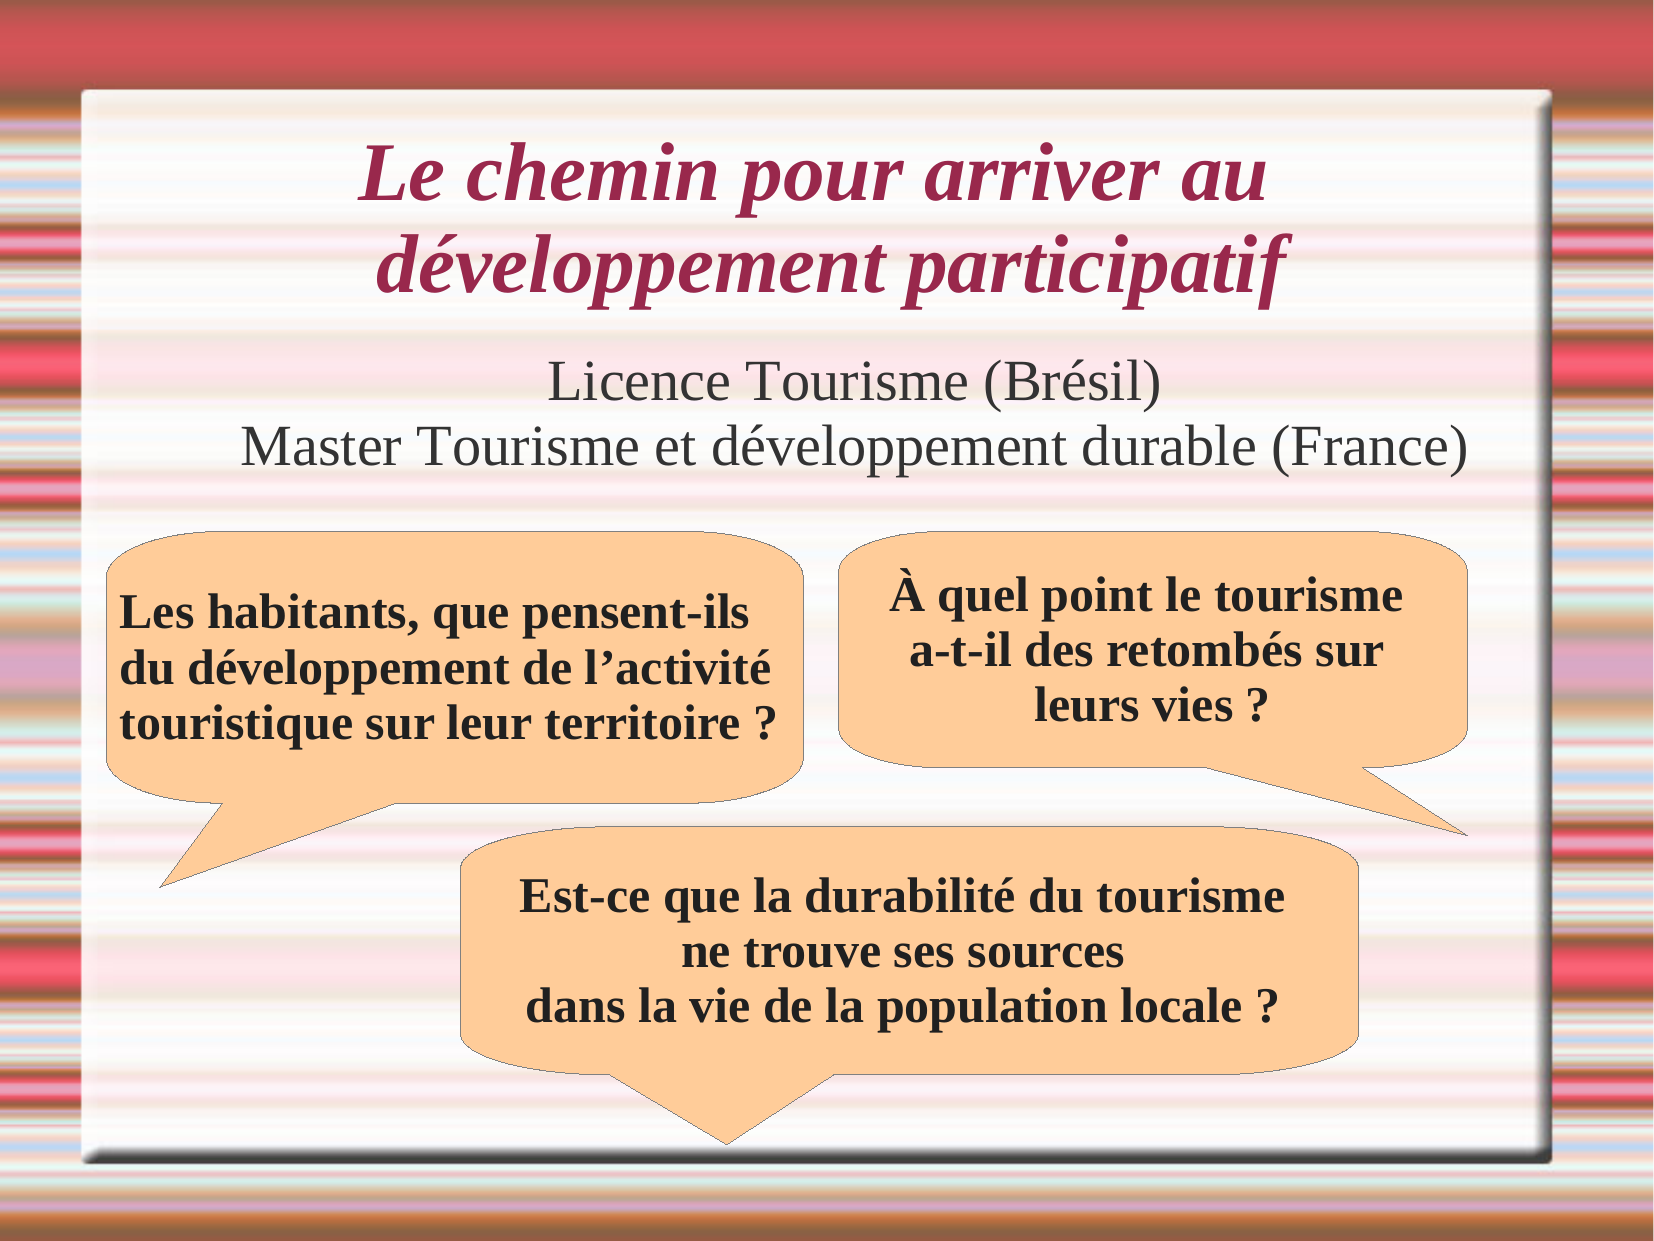

# Le chemin pour arriver au développement participatif
Licence Tourisme (Brésil)
Master Tourisme et développement durable (France)
Les habitants, que pensent-ils
du développement de l’activité
touristique sur leur territoire ?
À quel point le tourisme
a-t-il des retombés sur
leurs vies ?
Est-ce que la durabilité du tourisme
ne trouve ses sources
dans la vie de la population locale ?